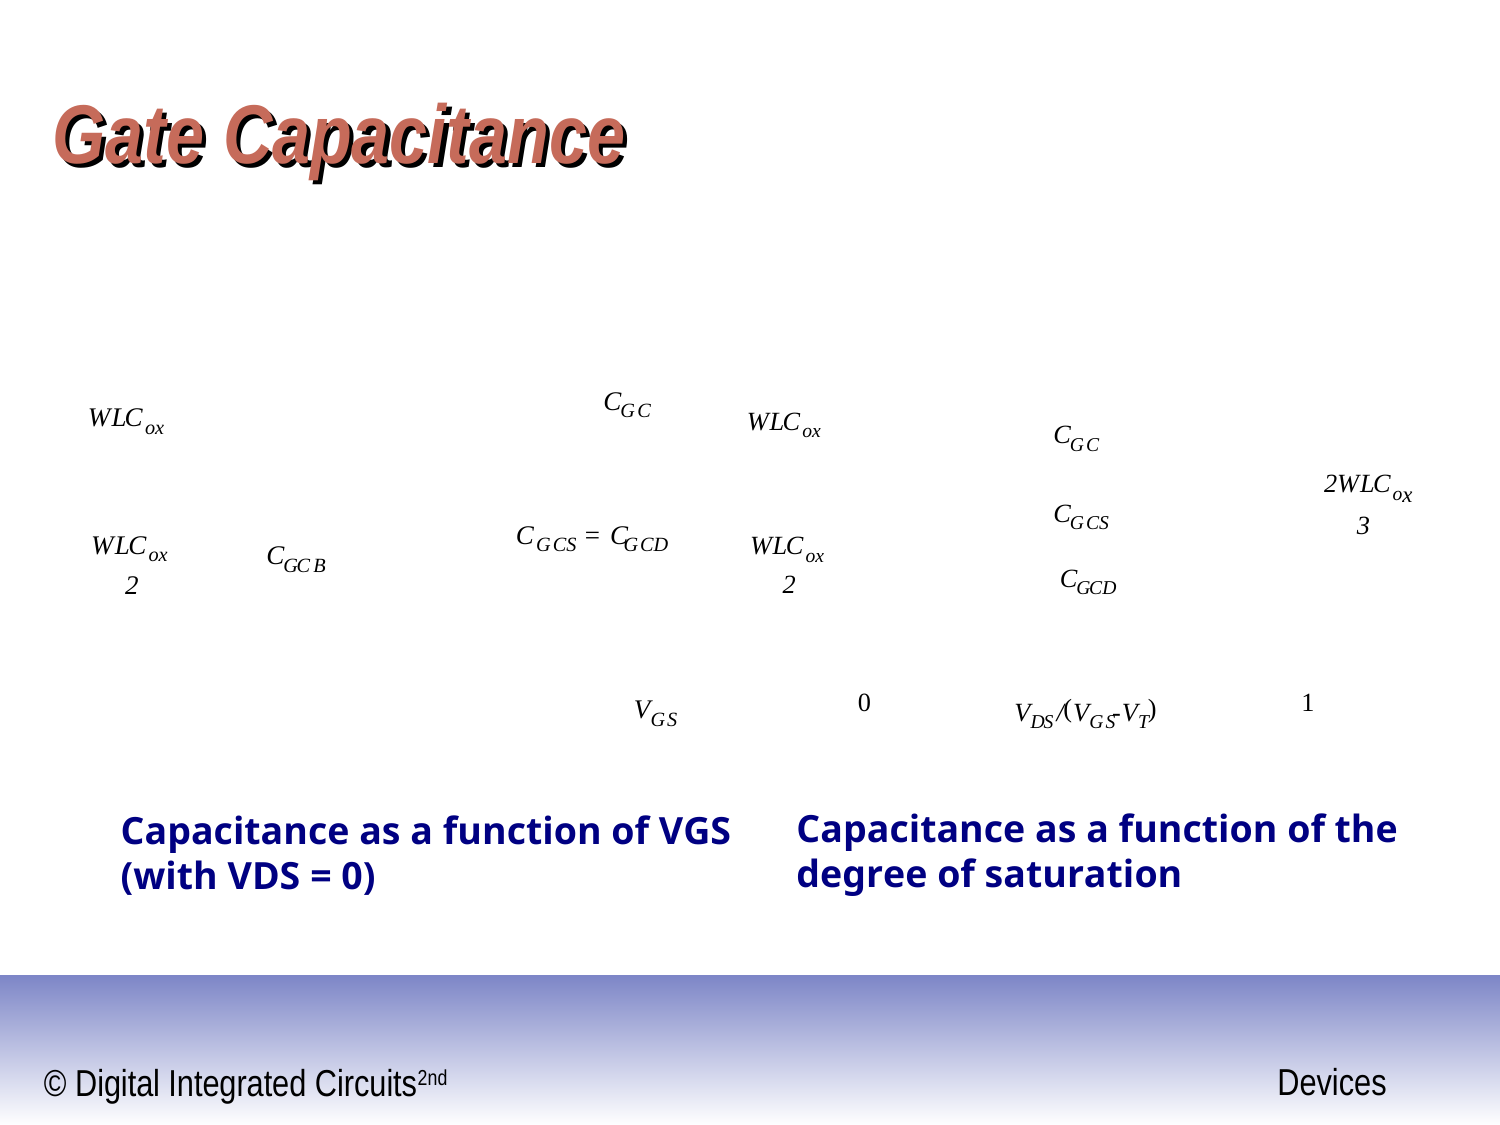

# Gate Capacitance
Capacitance as a function of the
degree of saturation
Capacitance as a function of VGS
(with VDS = 0)